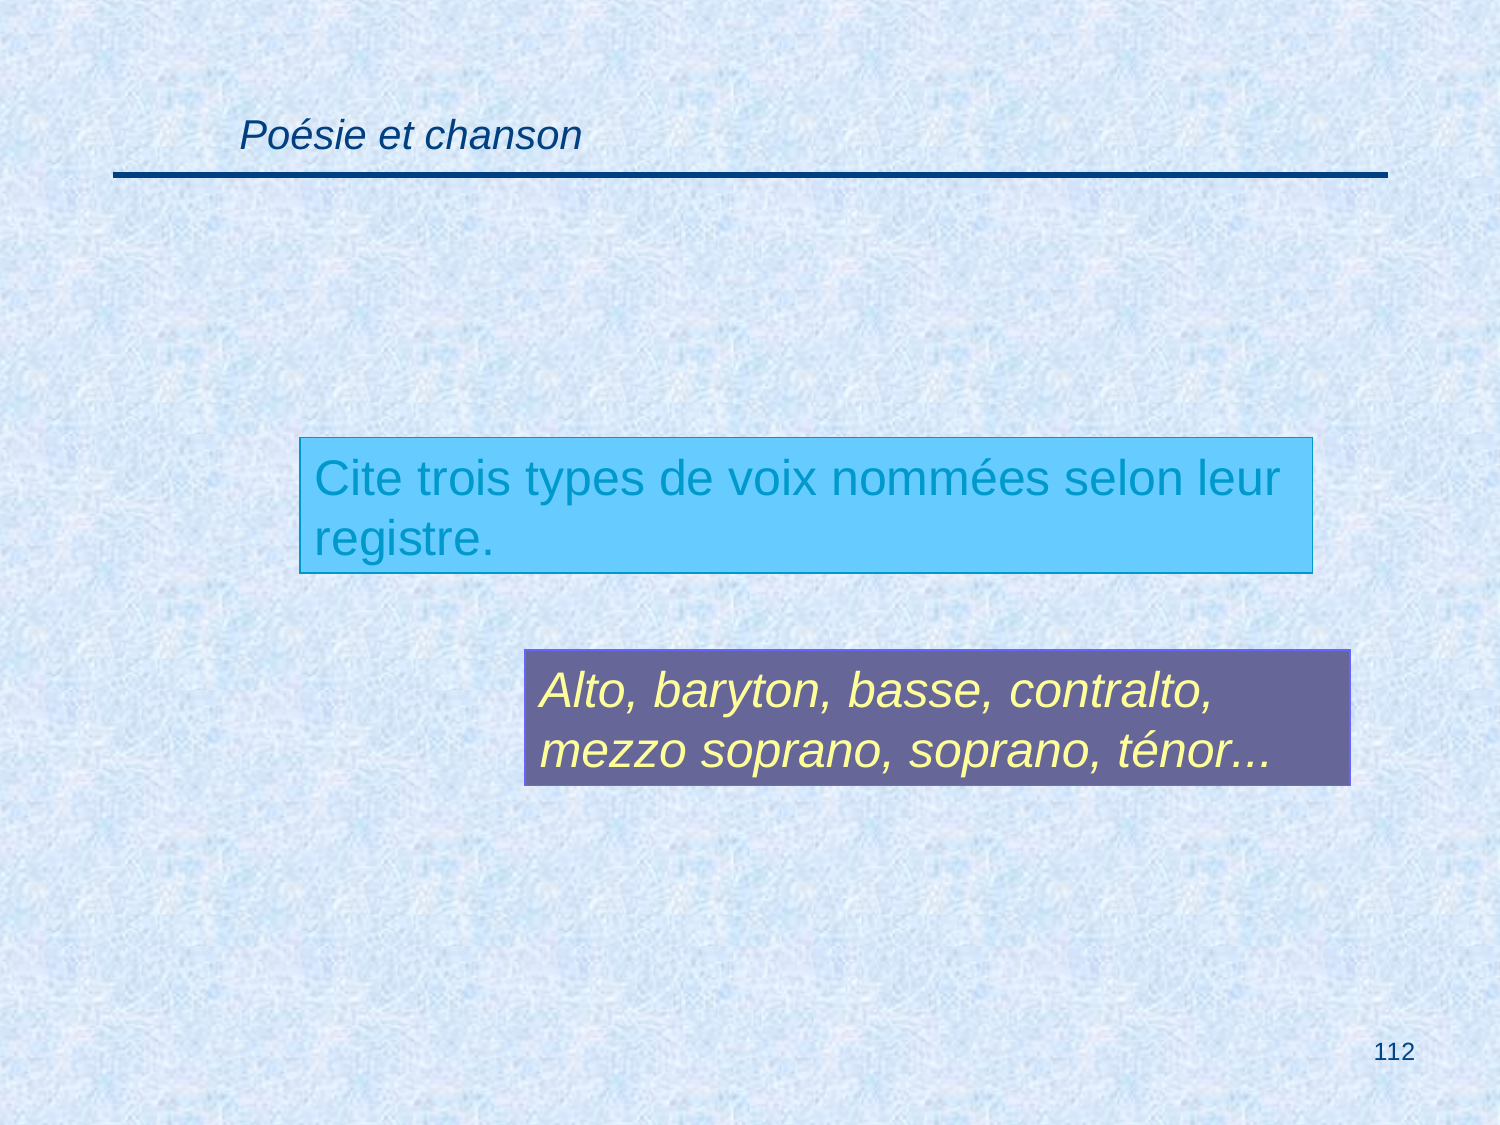

Poésie et chanson
Cite trois types de voix nommées selon leur registre.
Alto, baryton, basse, contralto, mezzo soprano, soprano, ténor...
112